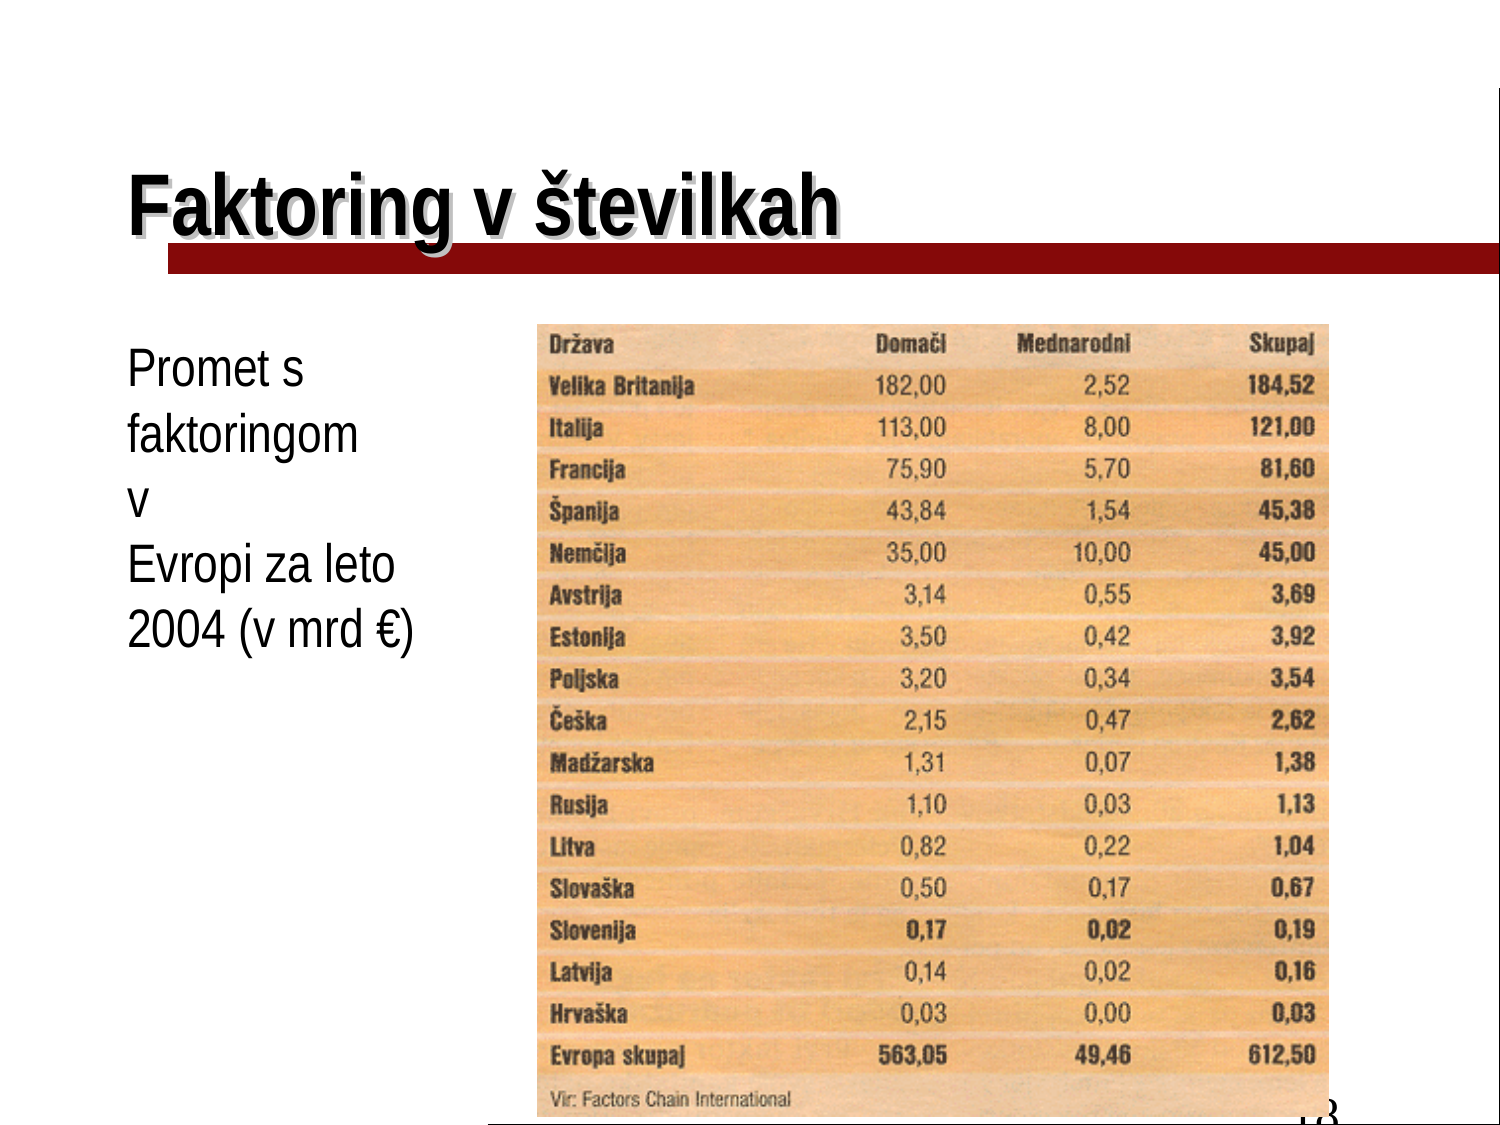

# Faktoring v številkah
Promet s
faktoringom
v
Evropi za leto
2004 (v mrd €)
18